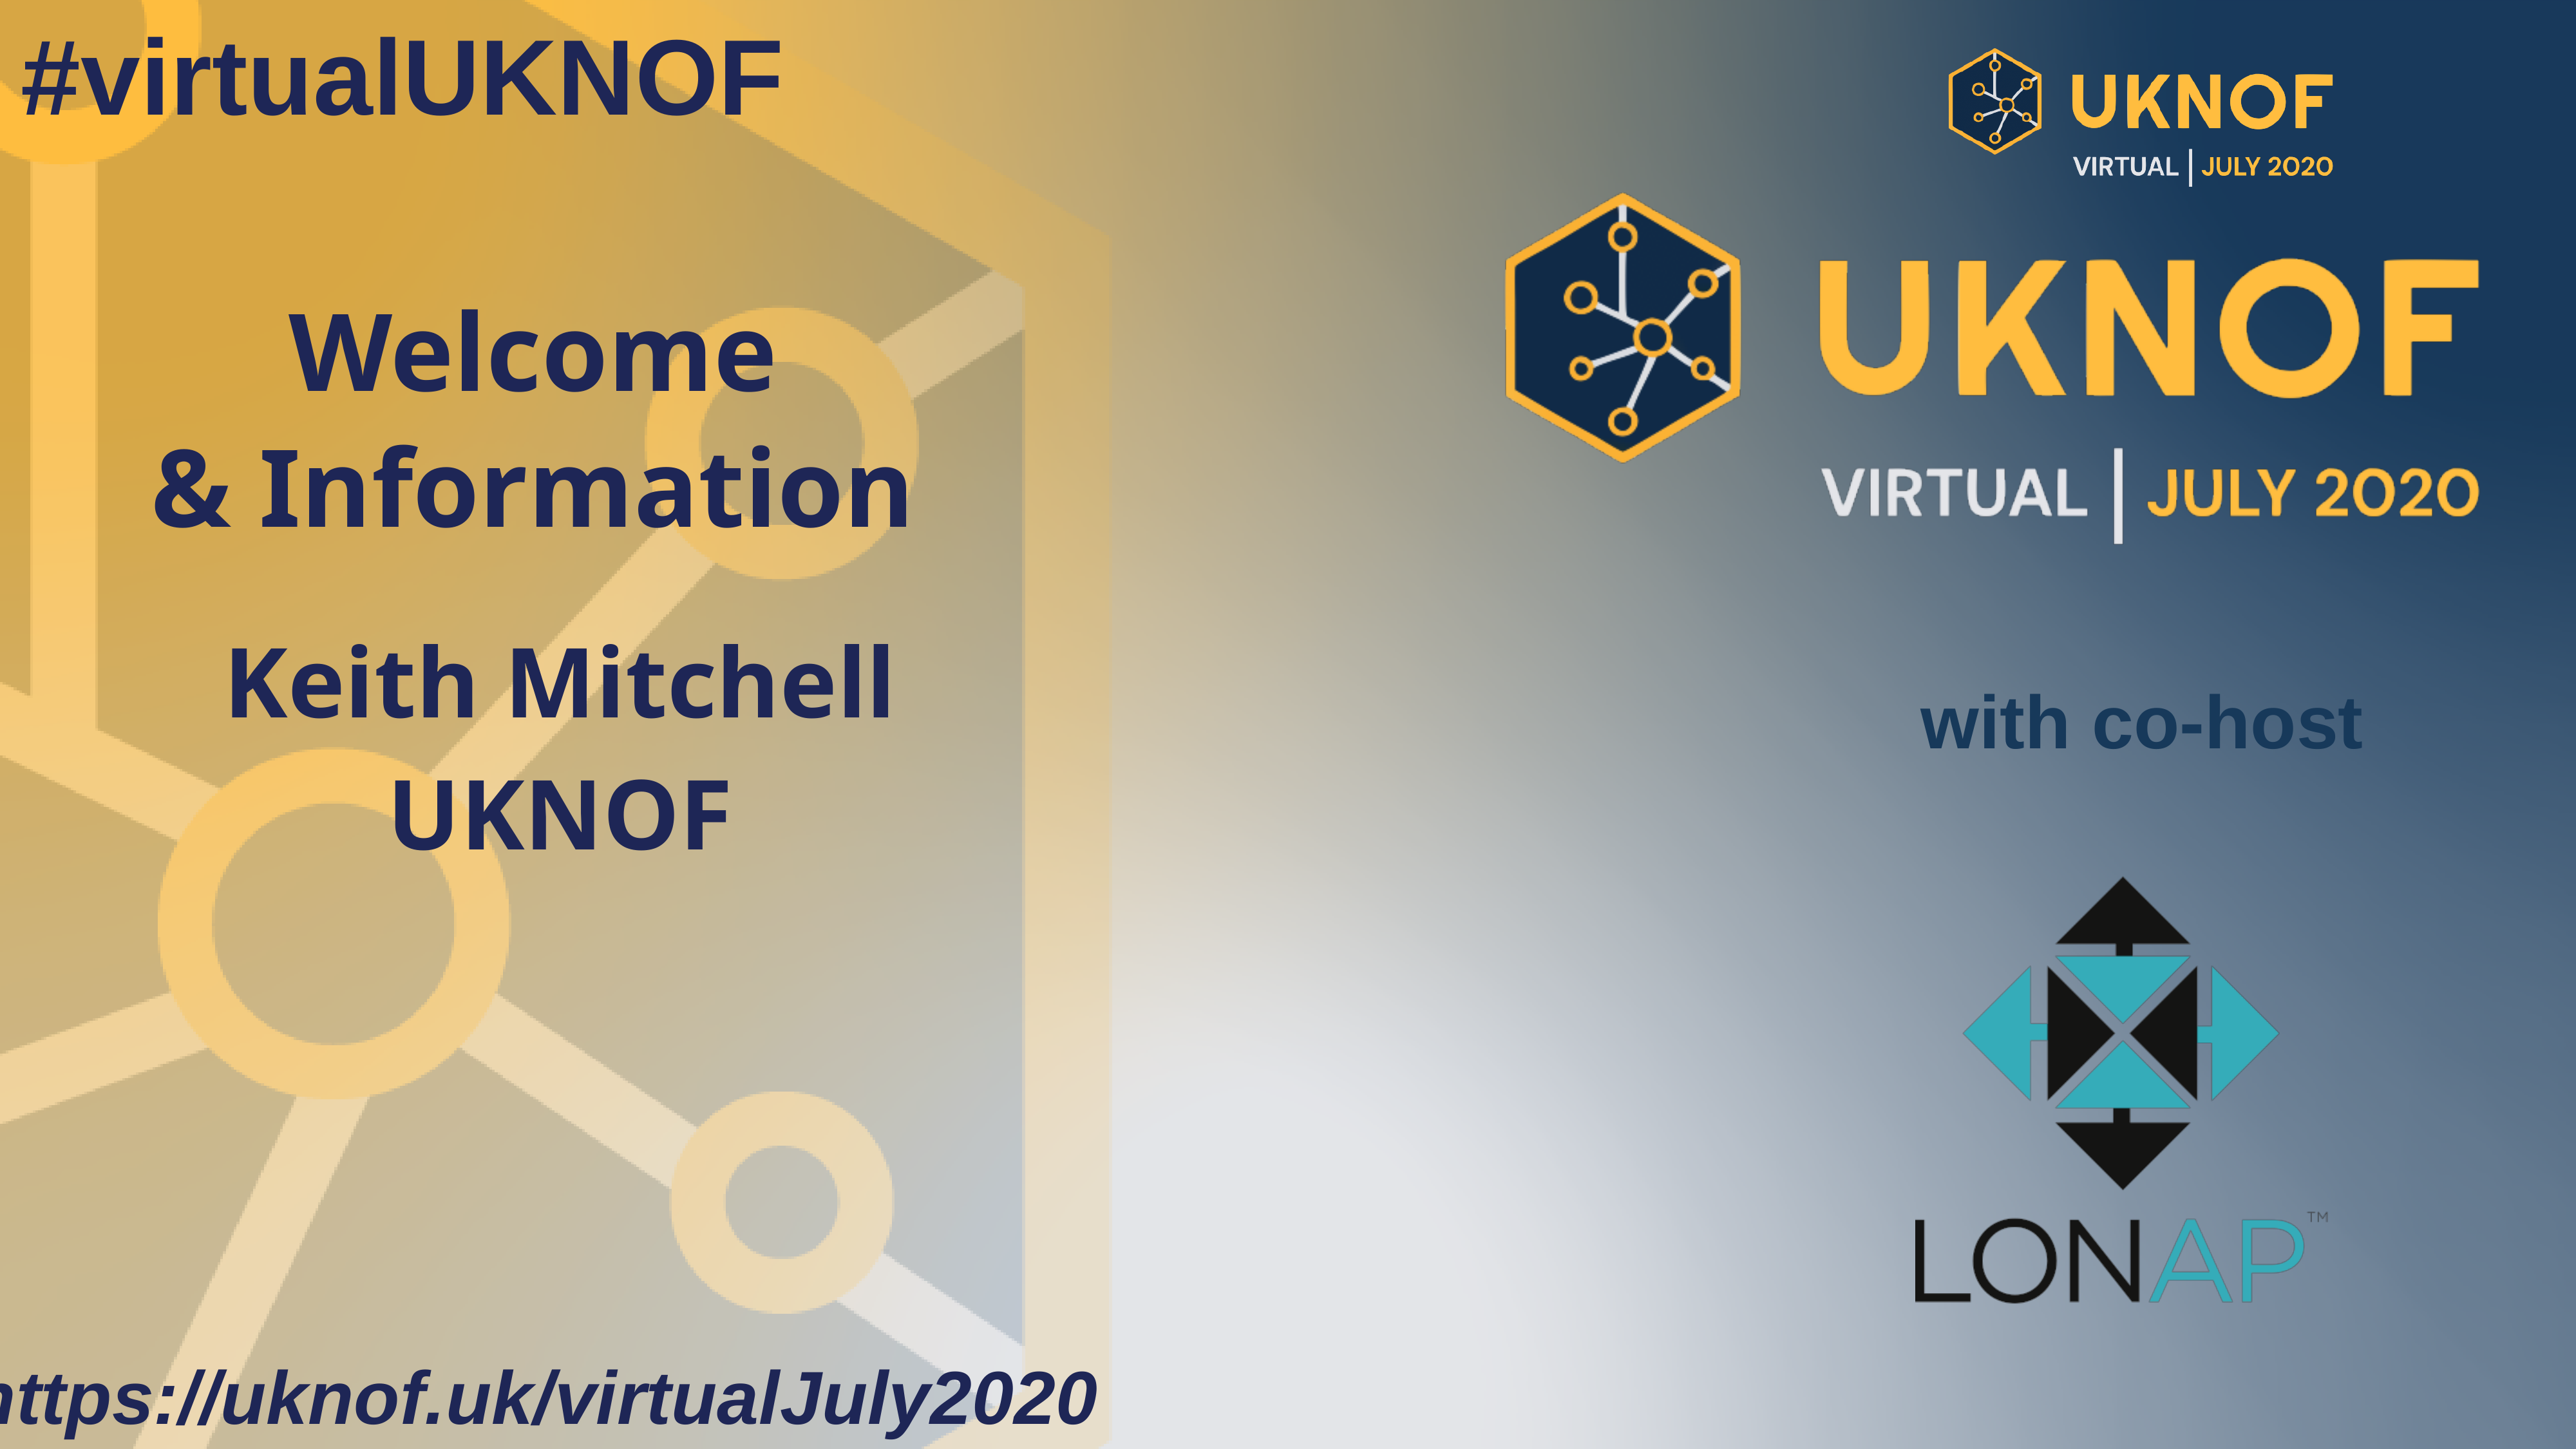

#virtualUKNOF
Welcome
& Information
Keith Mitchell
UKNOF
with co-host
https://uknof.uk/virtualJuly2020